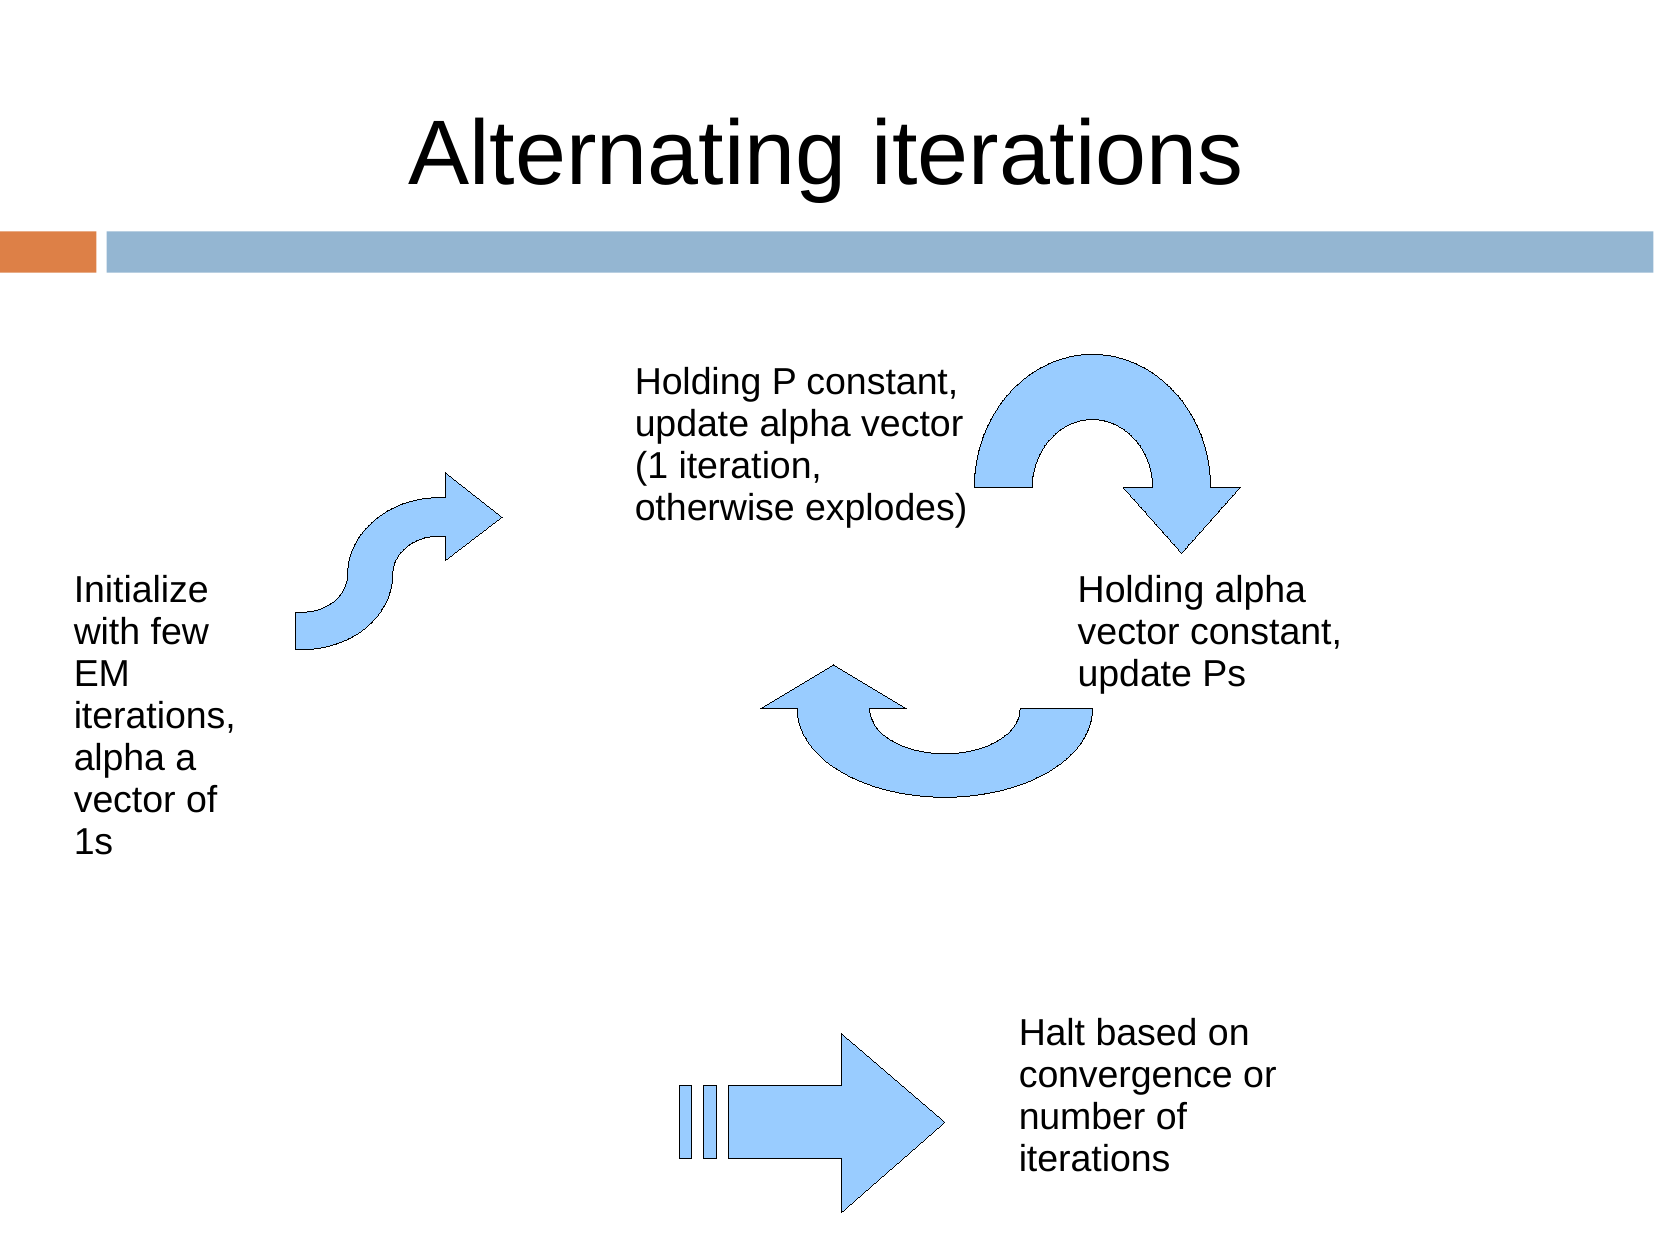

# Alternating iterations
Holding P constant, update alpha vector (1 iteration, otherwise explodes)
Initialize with few EM iterations, alpha a vector of 1s
Holding alpha vector constant, update Ps
Halt based on convergence or number of iterations